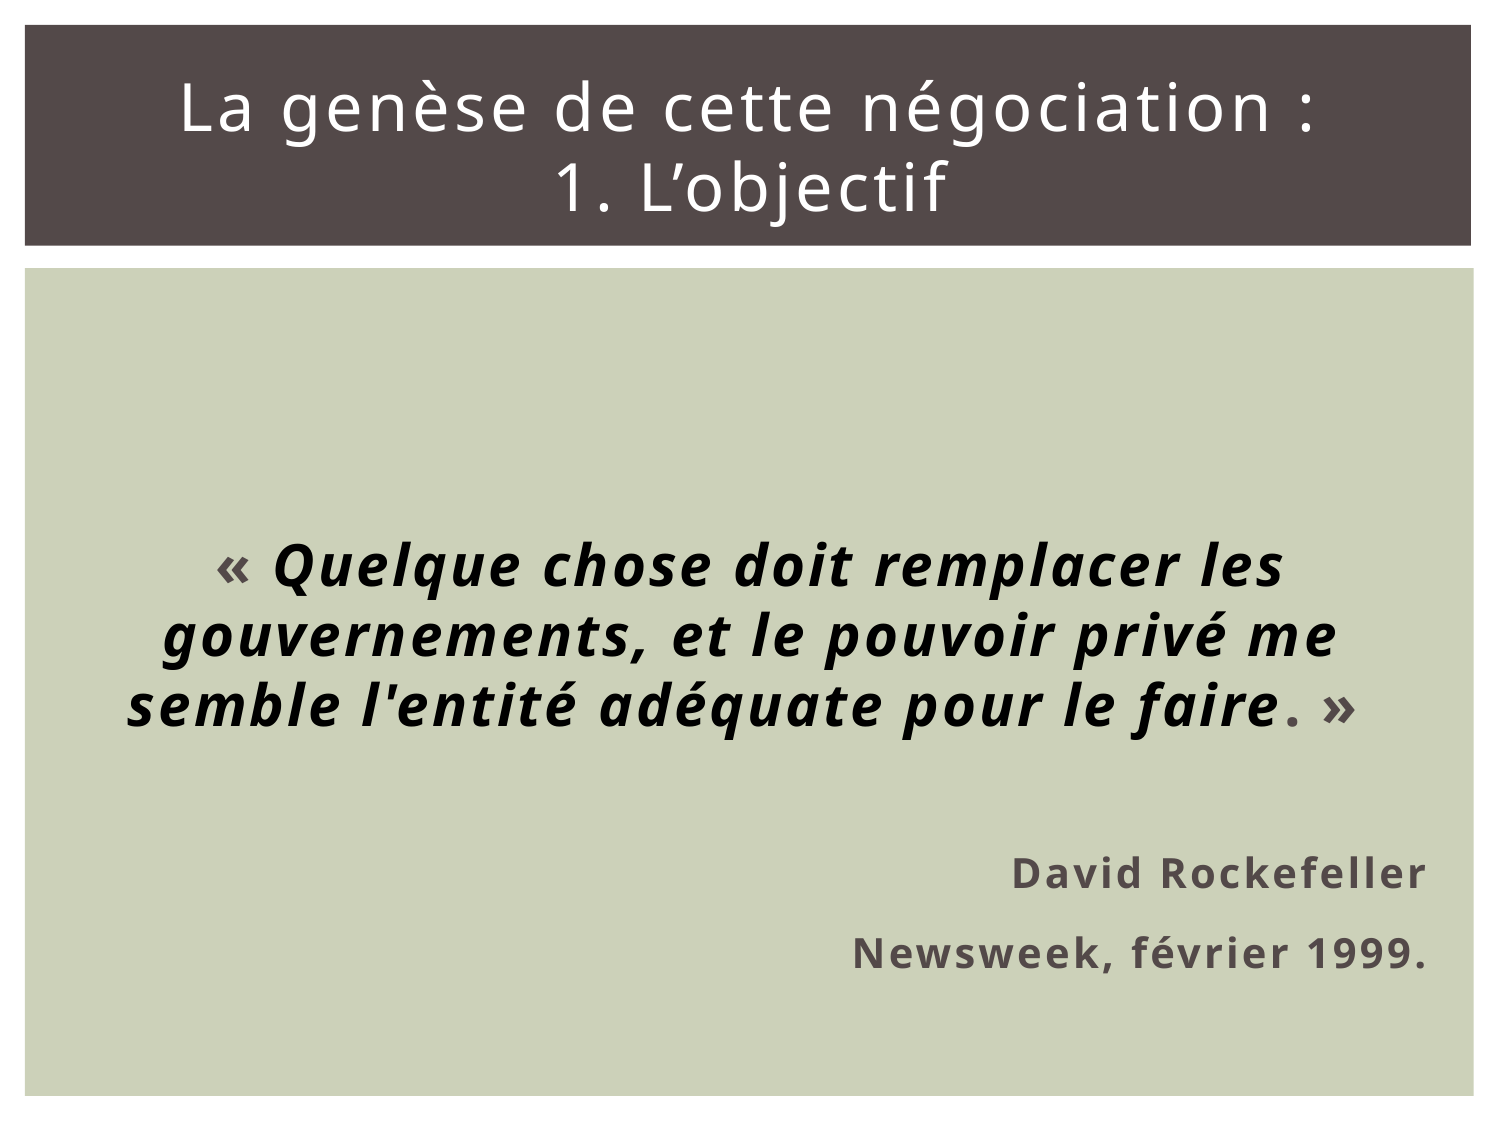

La genèse de cette négociation :
1. L’objectif
# « Quelque chose doit remplacer les gouvernements, et le pouvoir privé me semble l'entité adéquate pour le faire. »
David Rockefeller
Newsweek, février 1999.